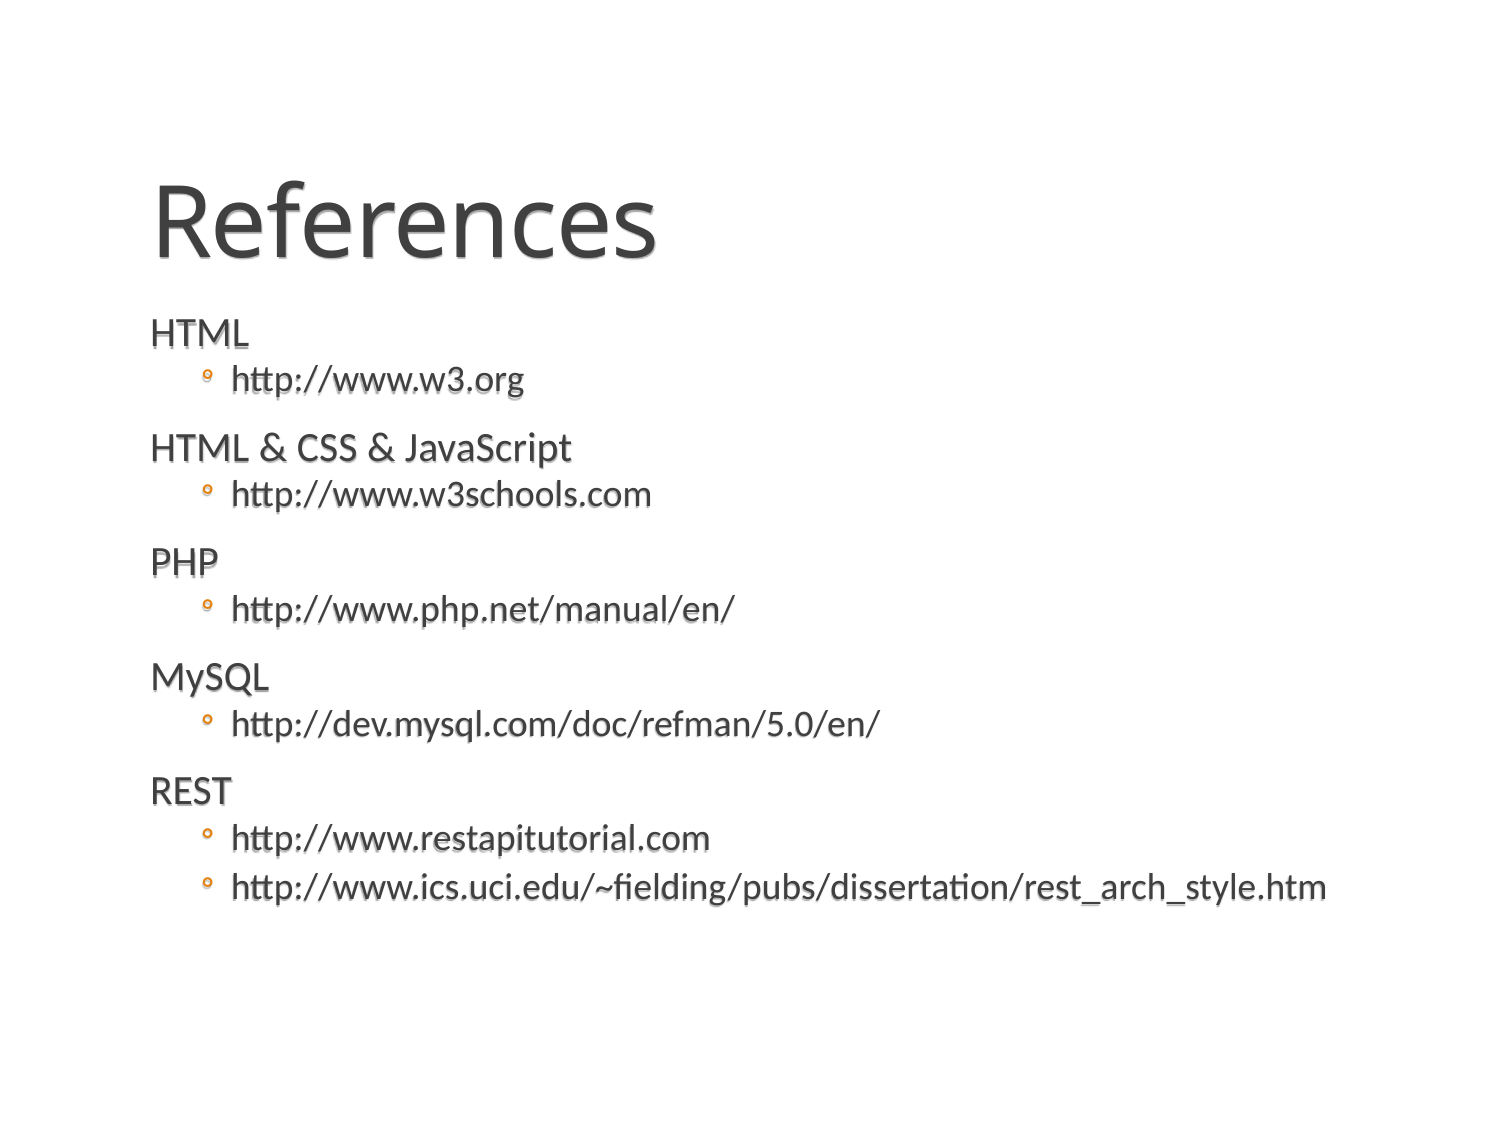

# References
HTML
http://www.w3.org
HTML & CSS & JavaScript
http://www.w3schools.com
PHP
http://www.php.net/manual/en/
MySQL
http://dev.mysql.com/doc/refman/5.0/en/
REST
http://www.restapitutorial.com
http://www.ics.uci.edu/~fielding/pubs/dissertation/rest_arch_style.htm
Copyright © Ricci IEONG for UST training 2024